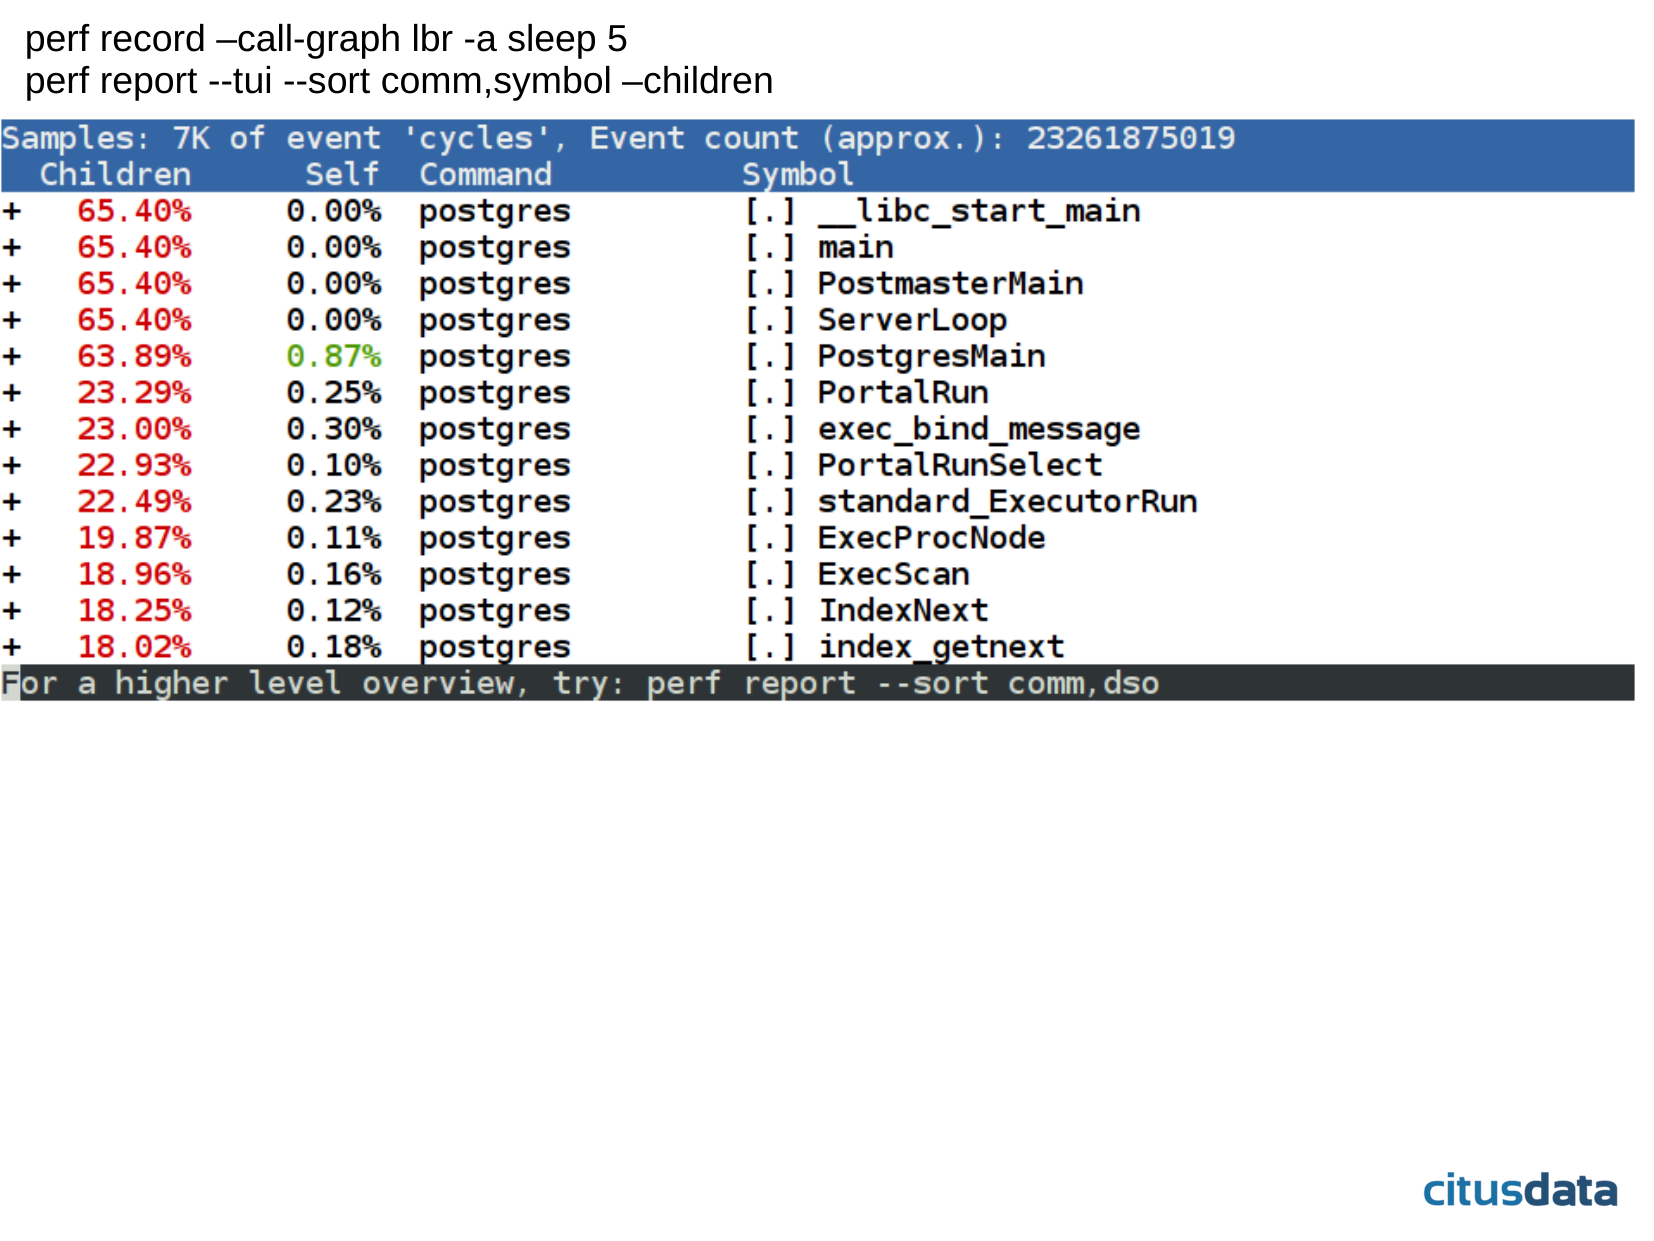

perf record –call-graph lbr -a sleep 5
perf report --tui --sort comm,symbol –children